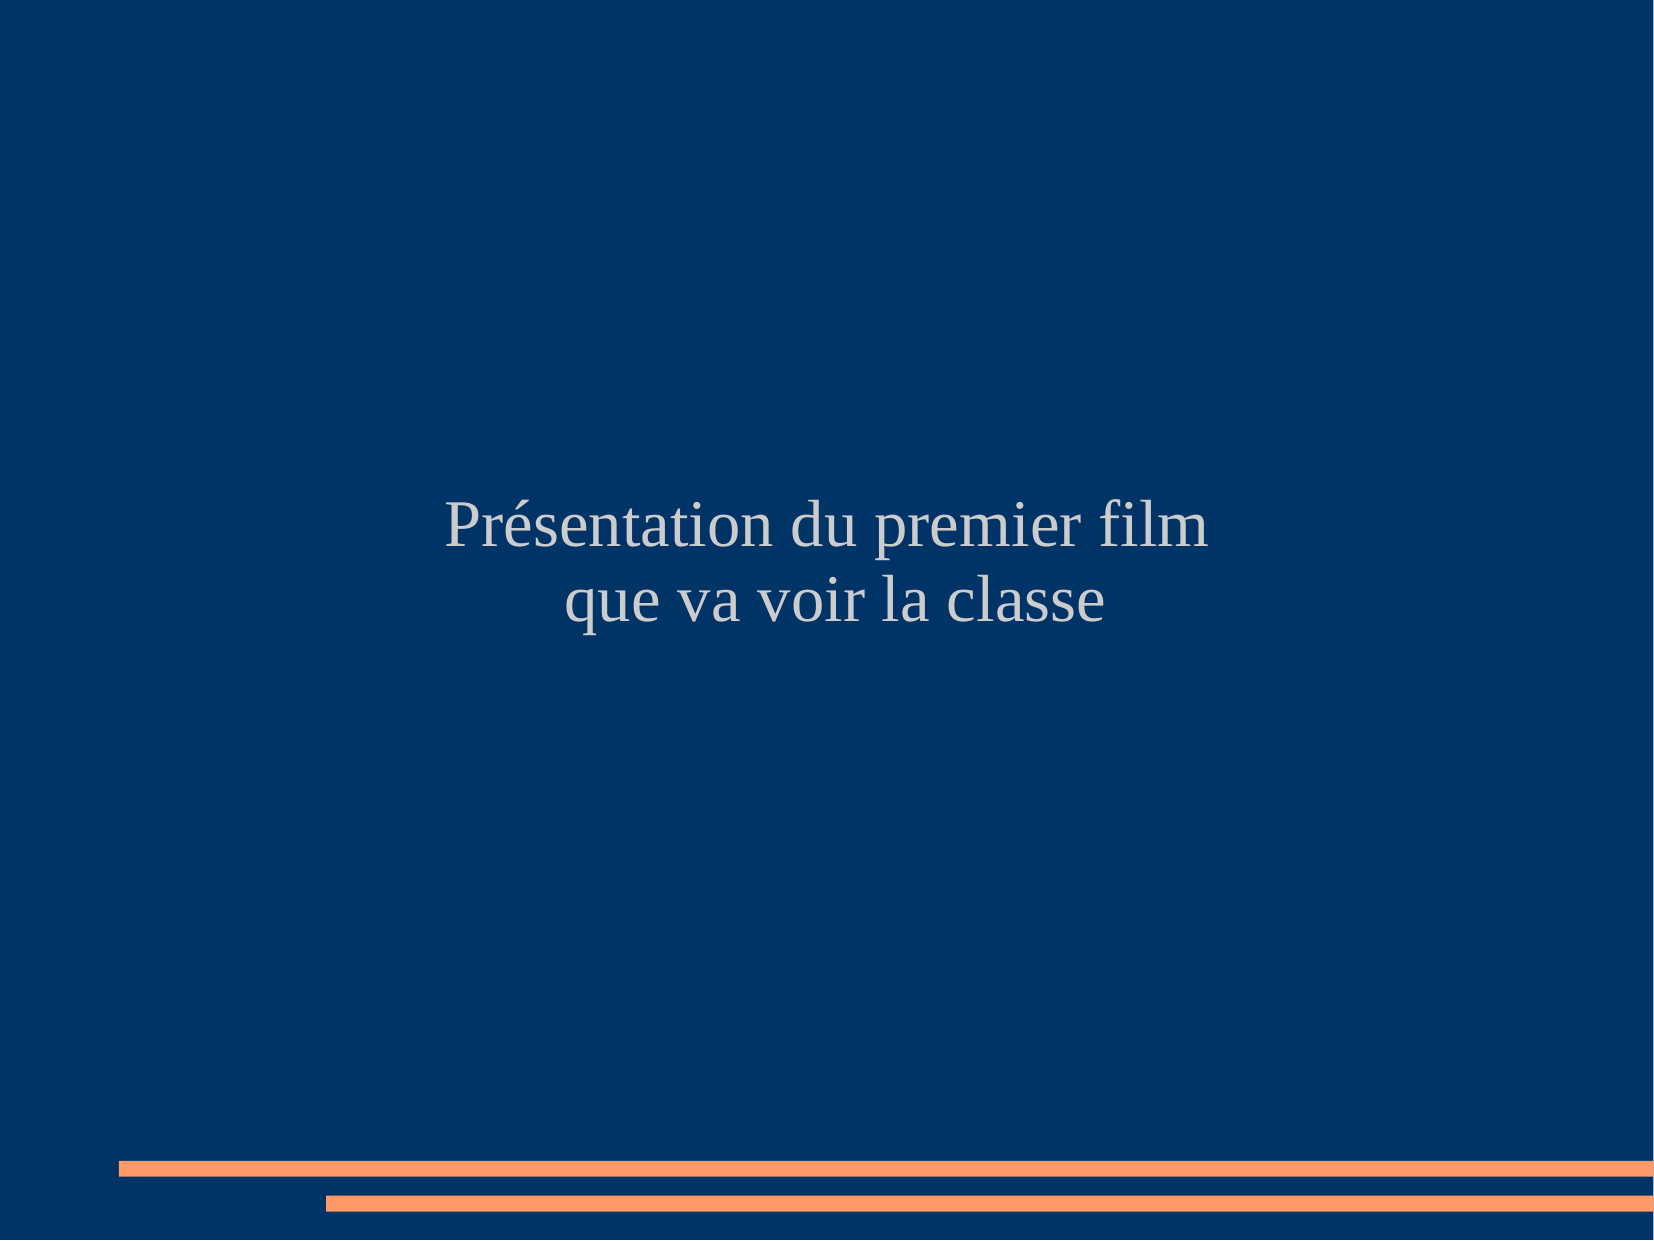

# Présentation du premier film
 que va voir la classe